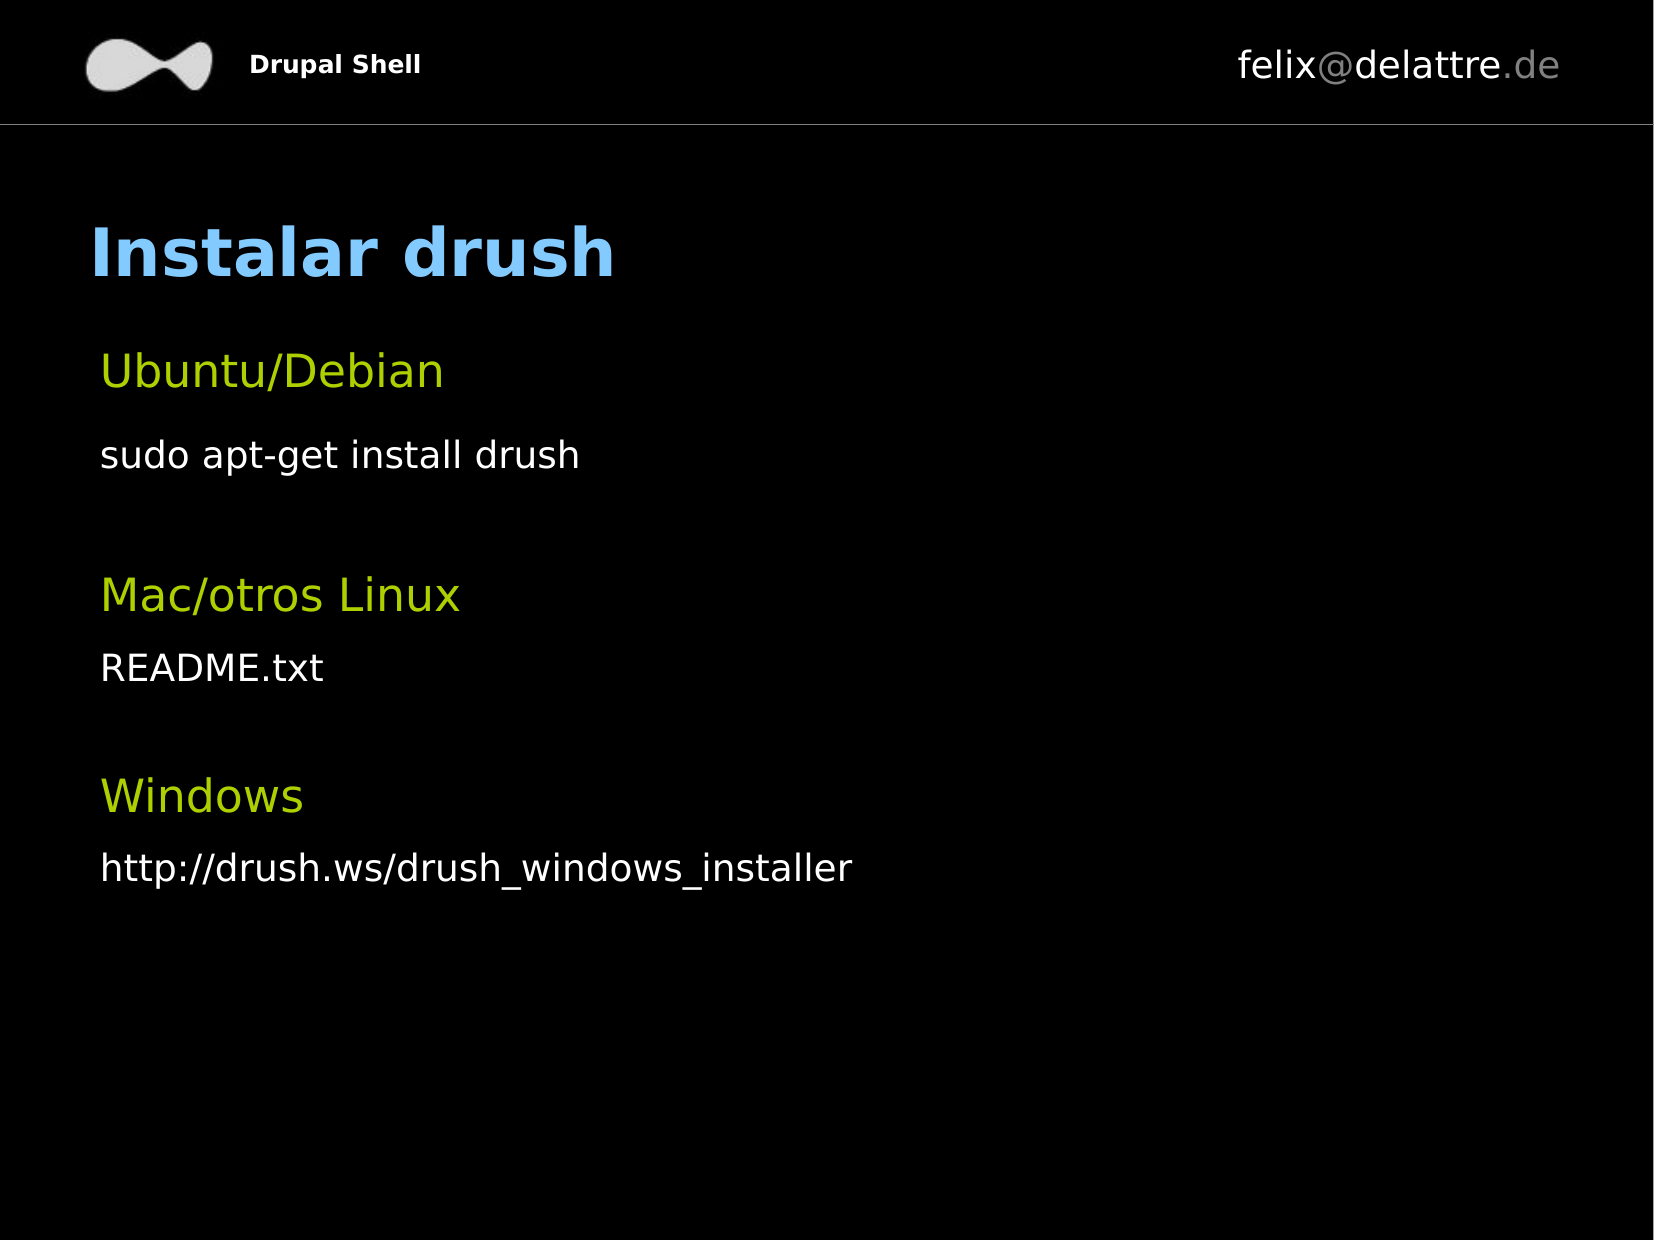

Instalar drush
Ubuntu/Debian
sudo apt-get install drush
Mac/otros Linux
README.txt
Windows
http://drush.ws/drush_windows_installer